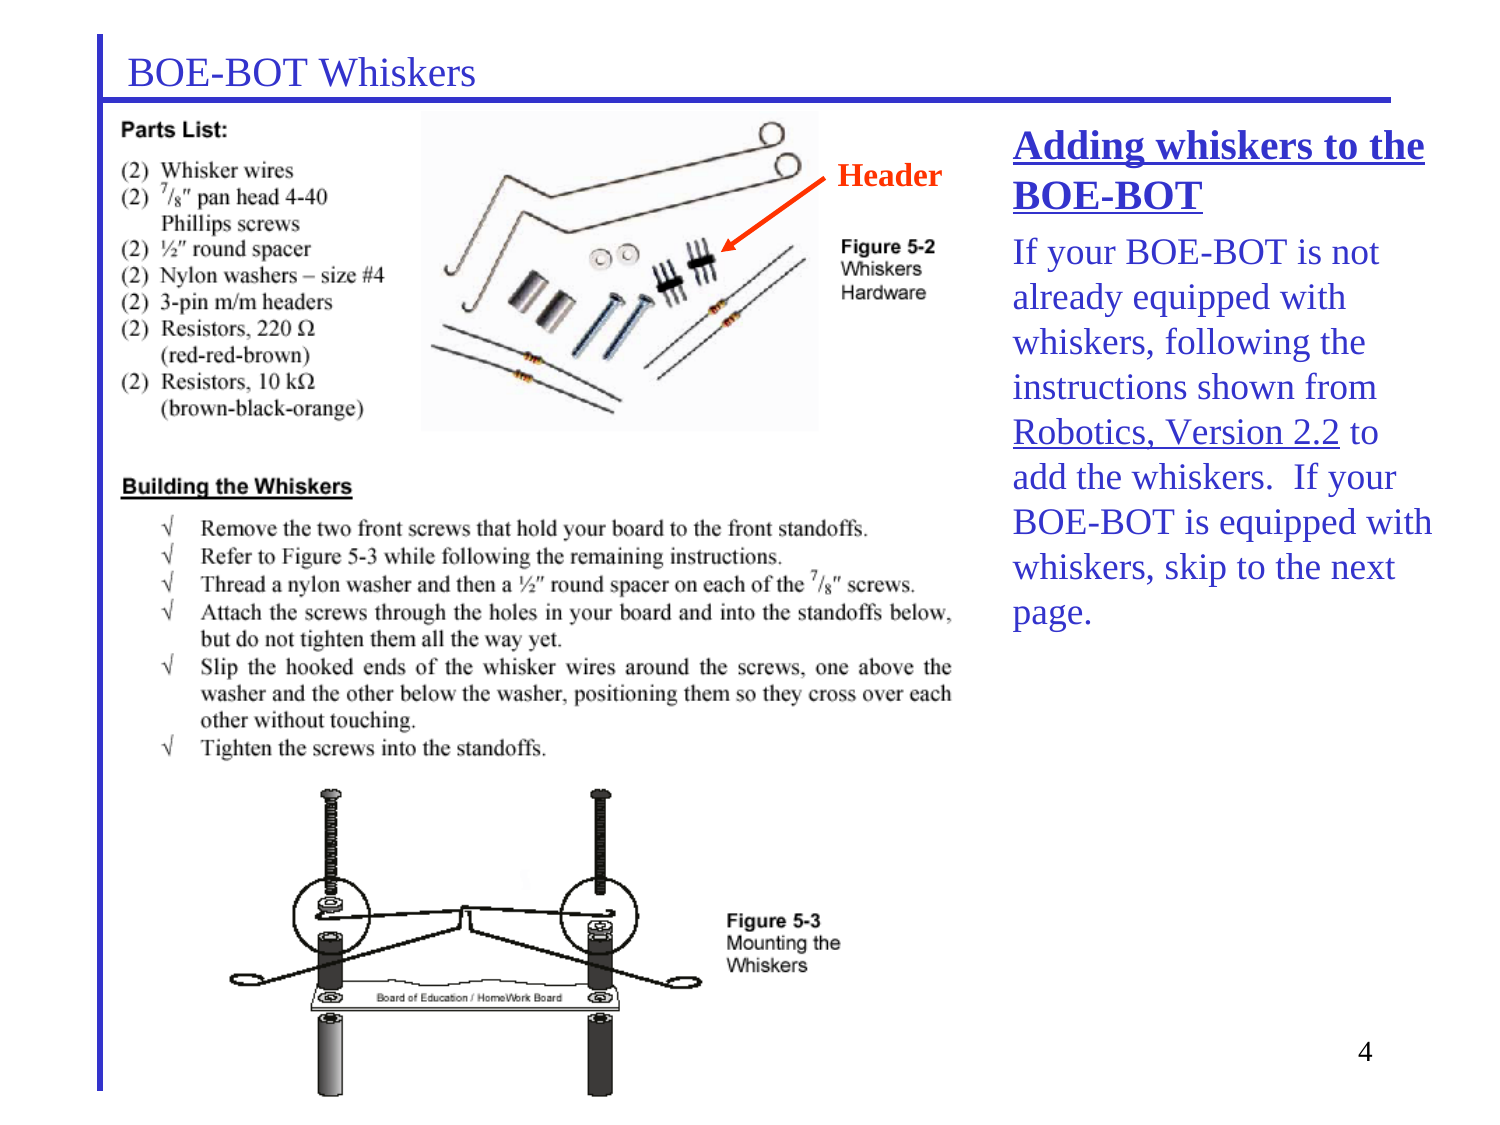

BOE-BOT Whiskers
Adding whiskers to the BOE-BOT
If your BOE-BOT is not already equipped with whiskers, following the instructions shown from Robotics, Version 2.2 to add the whiskers. If your BOE-BOT is equipped with whiskers, skip to the next page.
Header